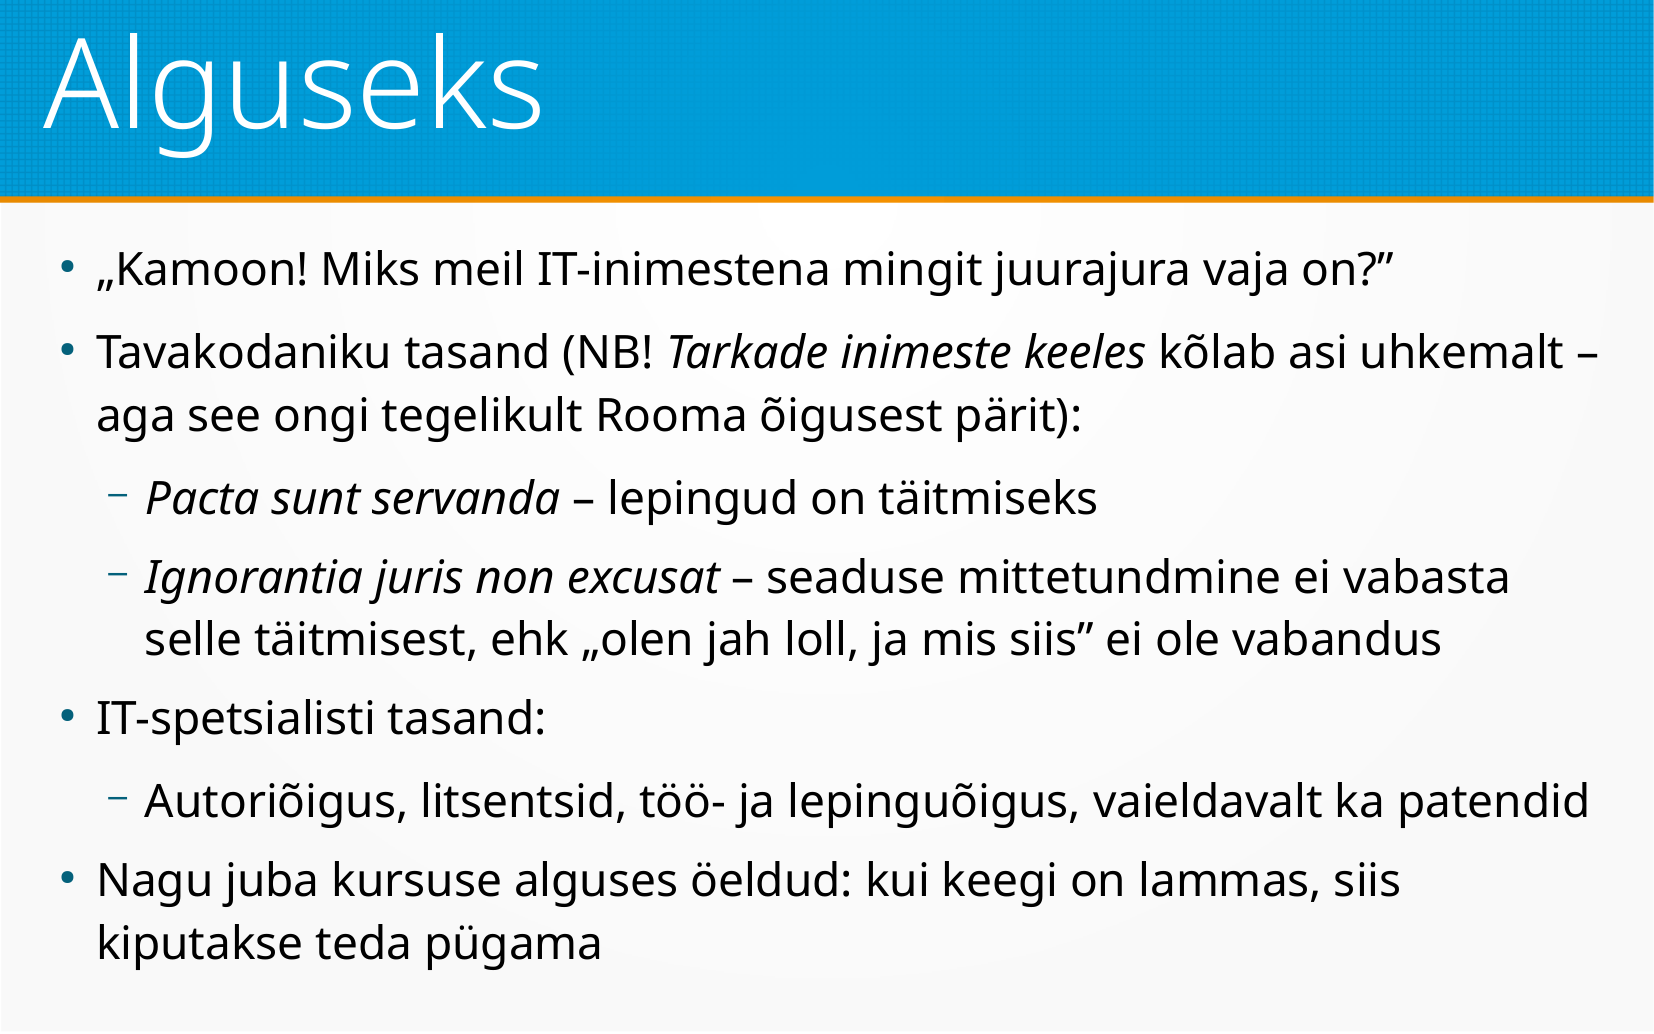

Alguseks
# „Kamoon! Miks meil IT-inimestena mingit juurajura vaja on?”
Tavakodaniku tasand (NB! Tarkade inimeste keeles kõlab asi uhkemalt – aga see ongi tegelikult Rooma õigusest pärit):
Pacta sunt servanda – lepingud on täitmiseks
Ignorantia juris non excusat – seaduse mittetundmine ei vabasta selle täitmisest, ehk „olen jah loll, ja mis siis” ei ole vabandus
IT-spetsialisti tasand:
Autoriõigus, litsentsid, töö- ja lepinguõigus, vaieldavalt ka patendid
Nagu juba kursuse alguses öeldud: kui keegi on lammas, siis kiputakse teda pügama